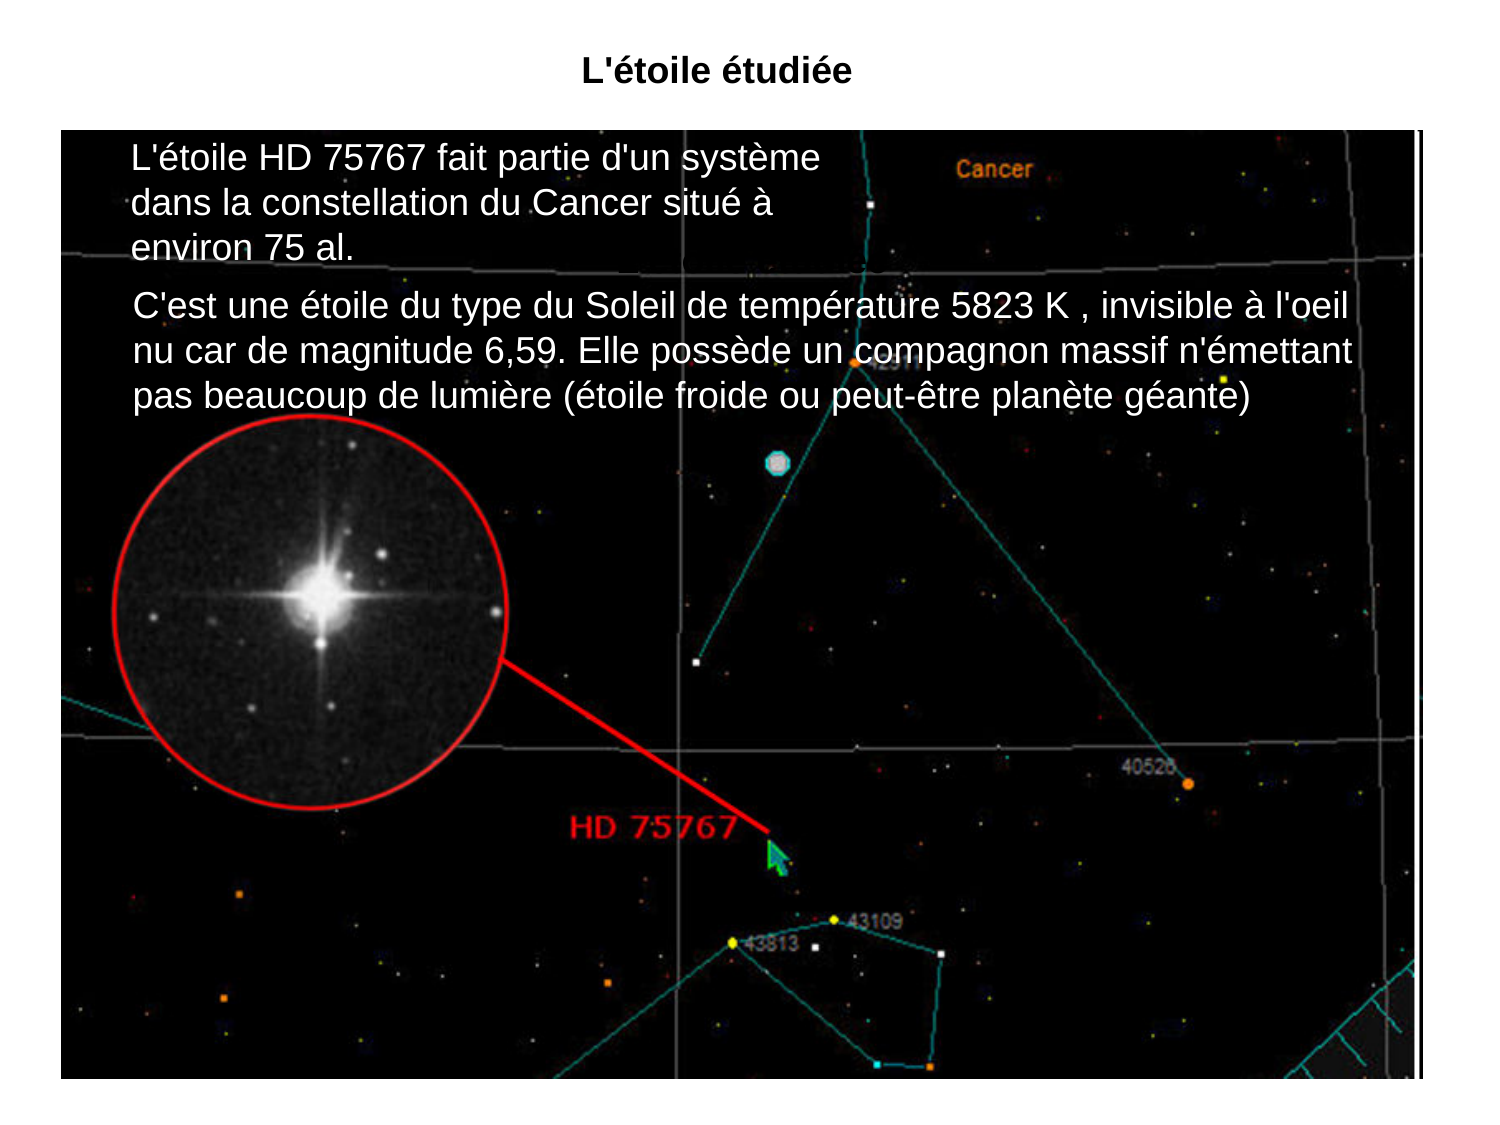

L'étoile étudiée
L'étoile HD 75767 fait partie d'un système dans la constellation du Cancer situé à environ 75 al.
L'étoile étudiée
C'est une étoile du type du Soleil de température 5823 K , invisible à l'oeil nu car de magnitude 6,59. Elle possède un compagnon massif n'émettant pas beaucoup de lumière (étoile froide ou peut-être planète géante)